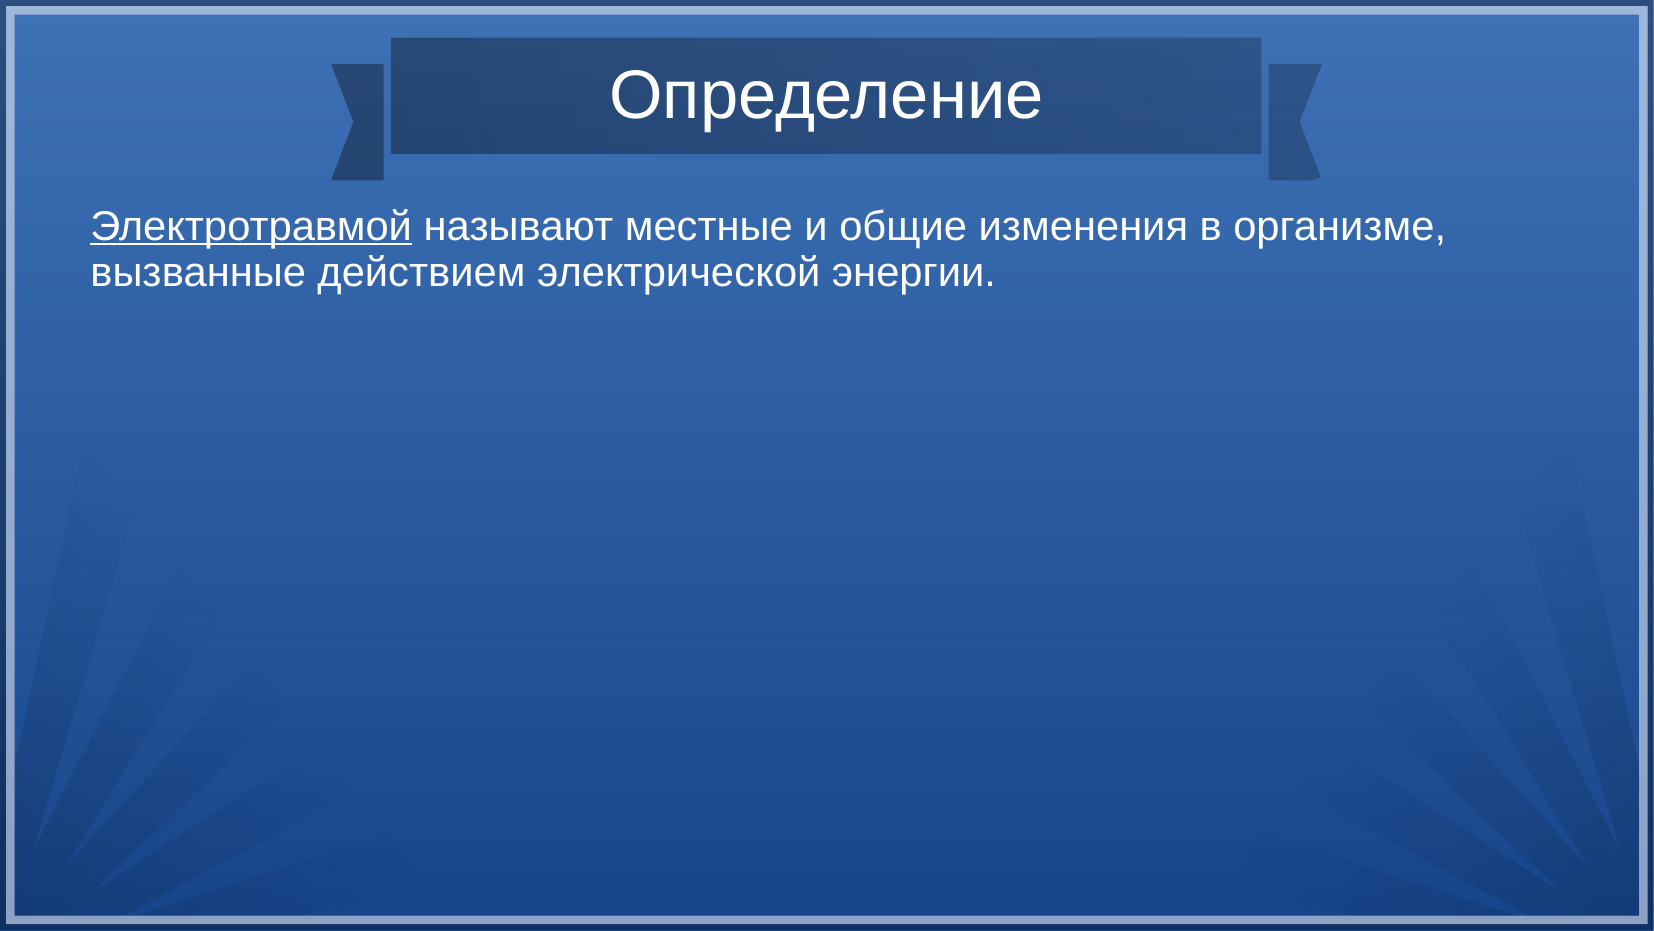

# Определение
Электротравмой называют местные и общие изменения в организме, вызванные действием электрической энергии.